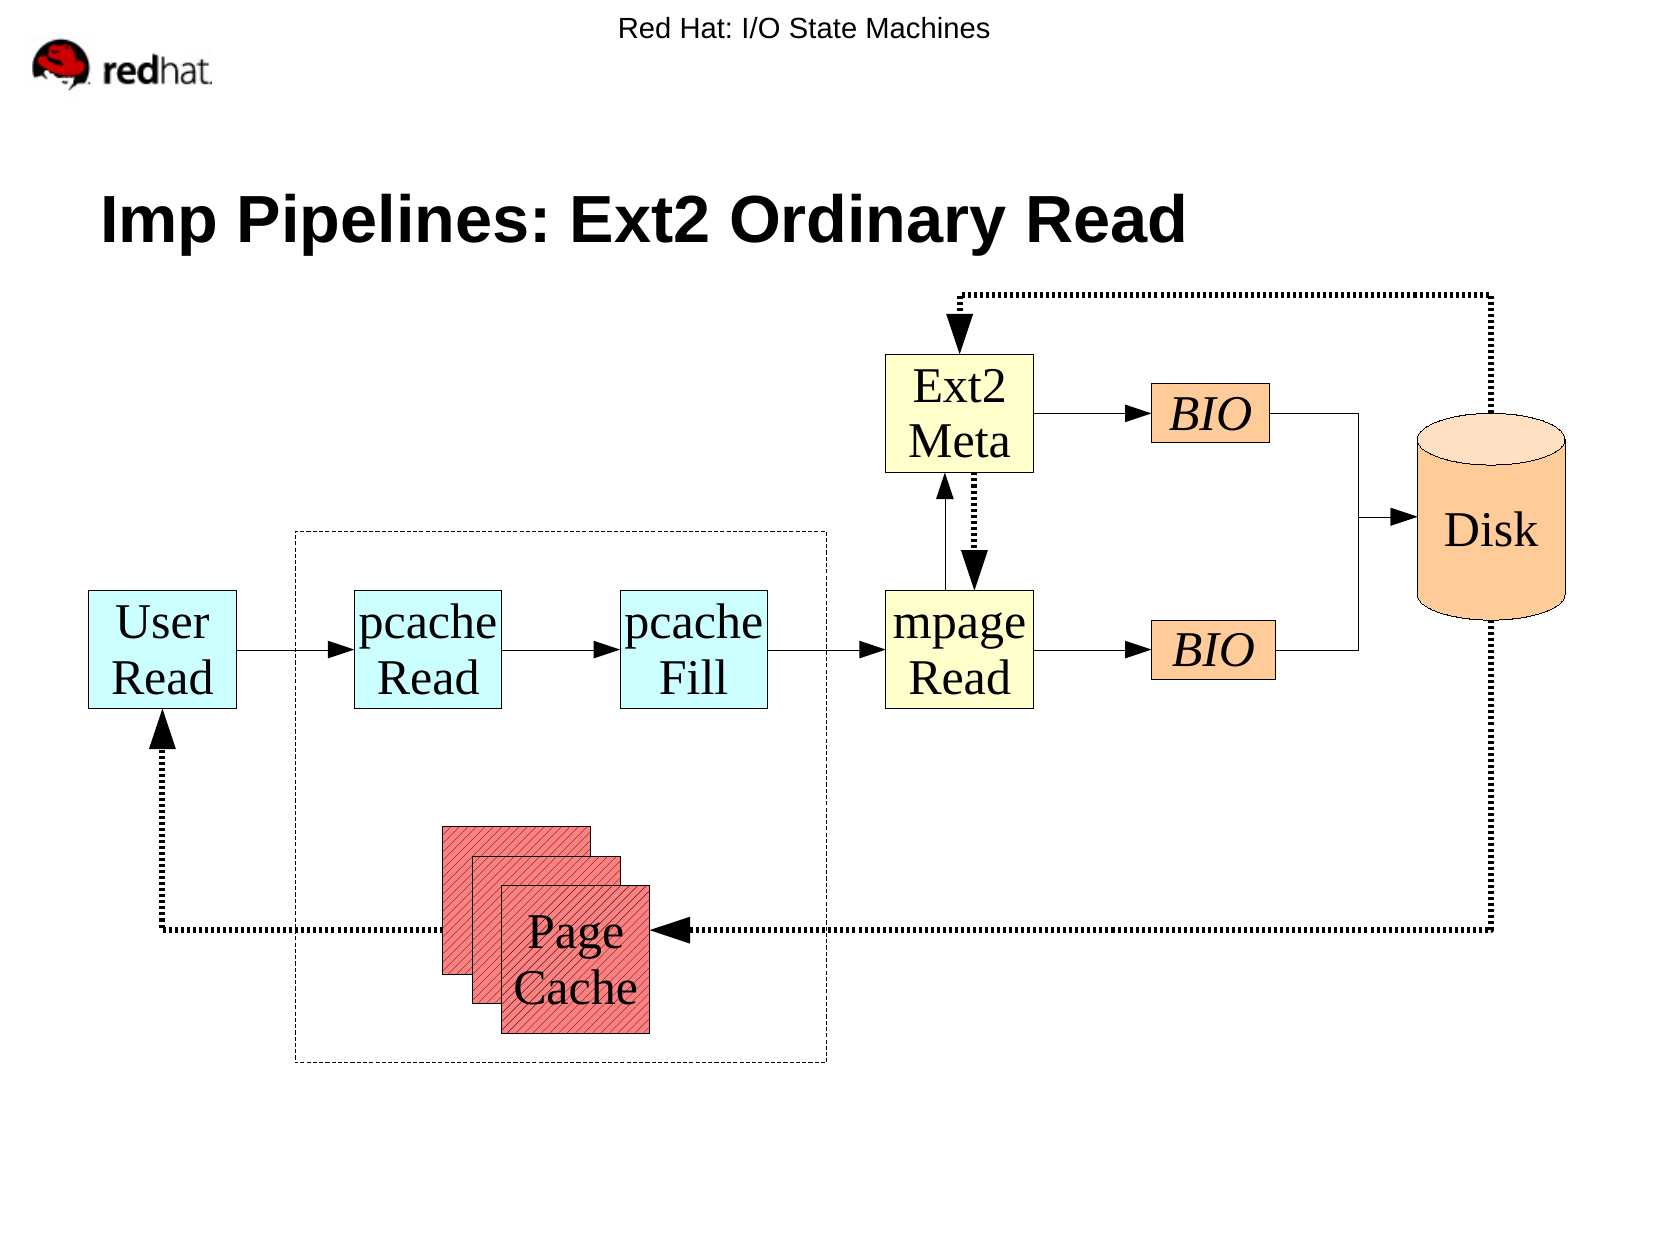

# Imp Pipelines: Ext2 Ordinary Read
Ext2
Meta
BIO
Disk
User
Read
pcache
Read
pcache
Fill
mpage
Read
BIO
Page
Cache